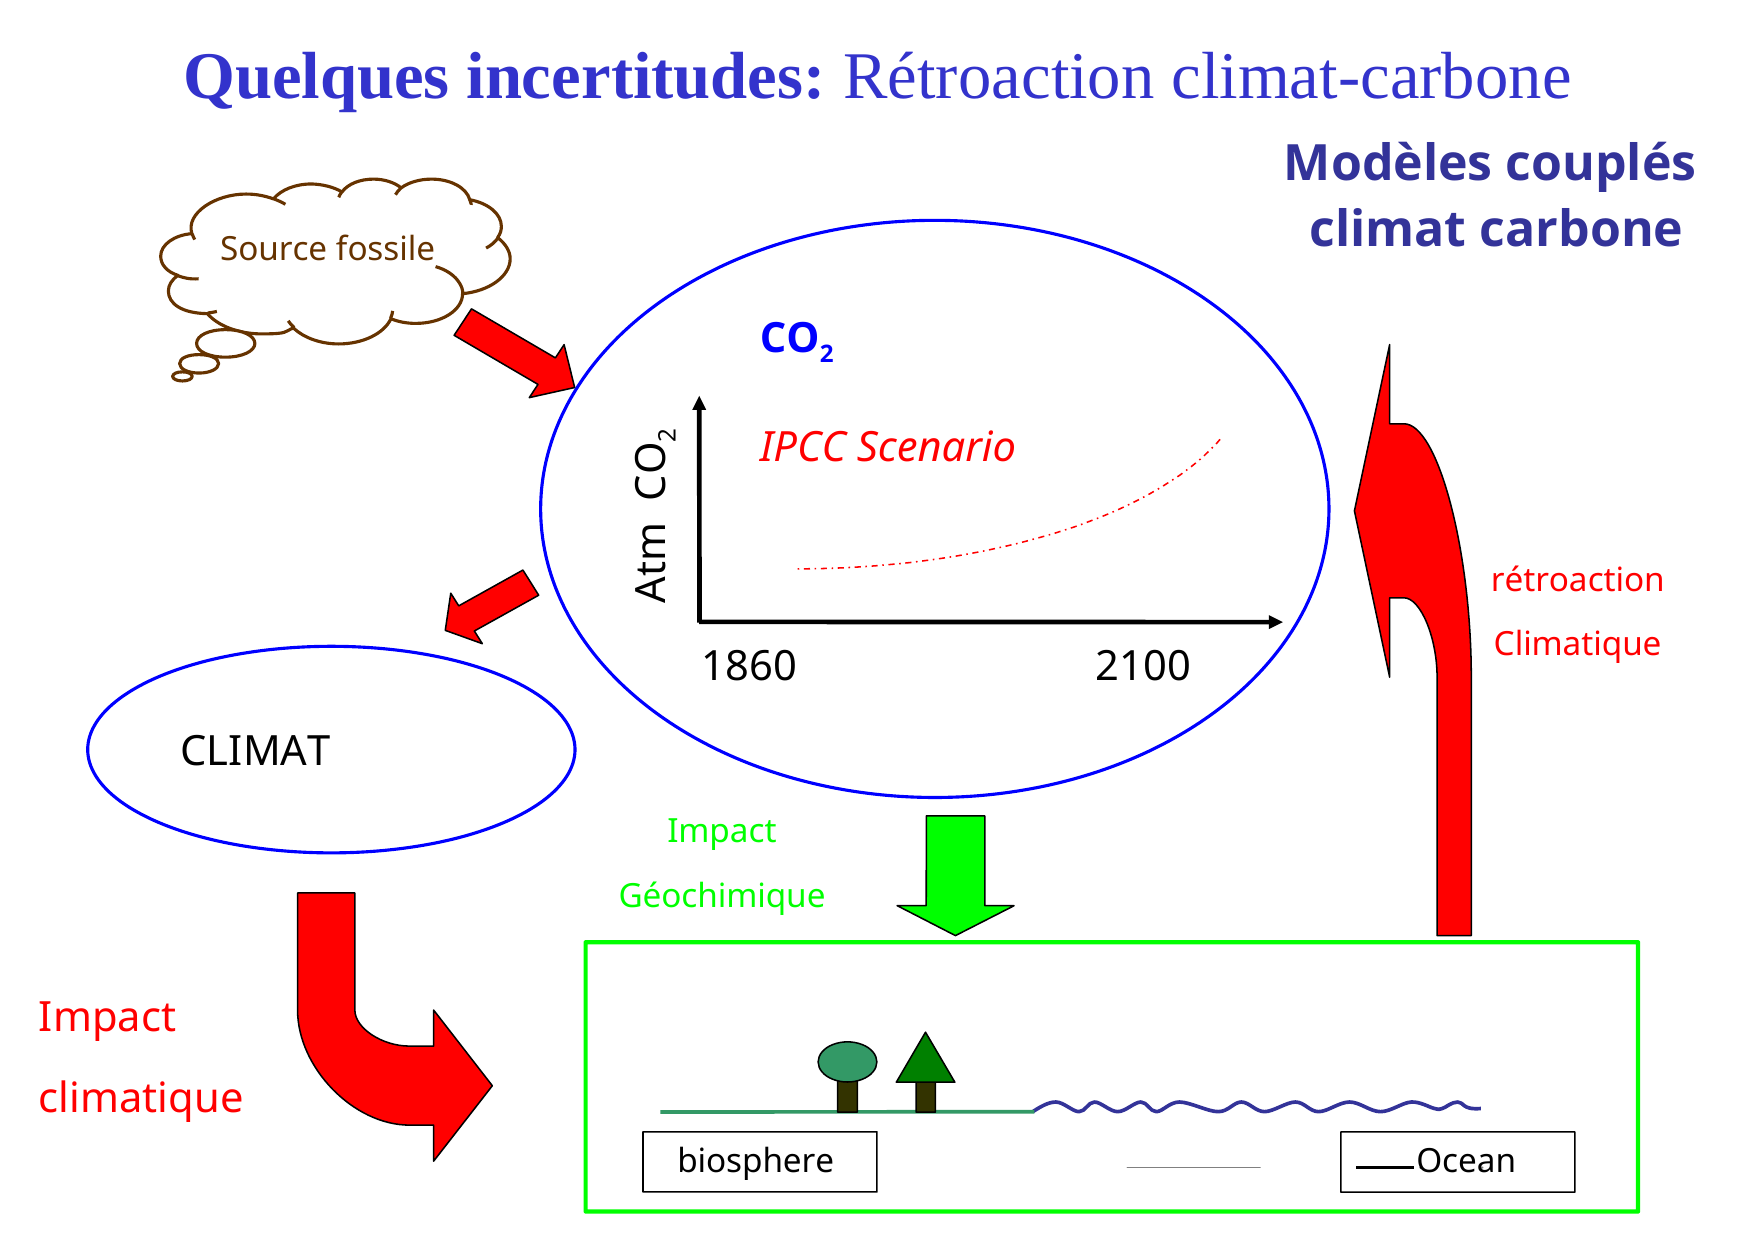

Quelques incertitudes: Rétroaction climat-carbone
Modèles couplés
climat carbone
CO2
IPCC Scenario
Atm CO2
1860
2100
CLIMAT
Source fossile
rétroaction
Climatique
Impact
Géochimique
Impact
climatique
biosphere
Ocean